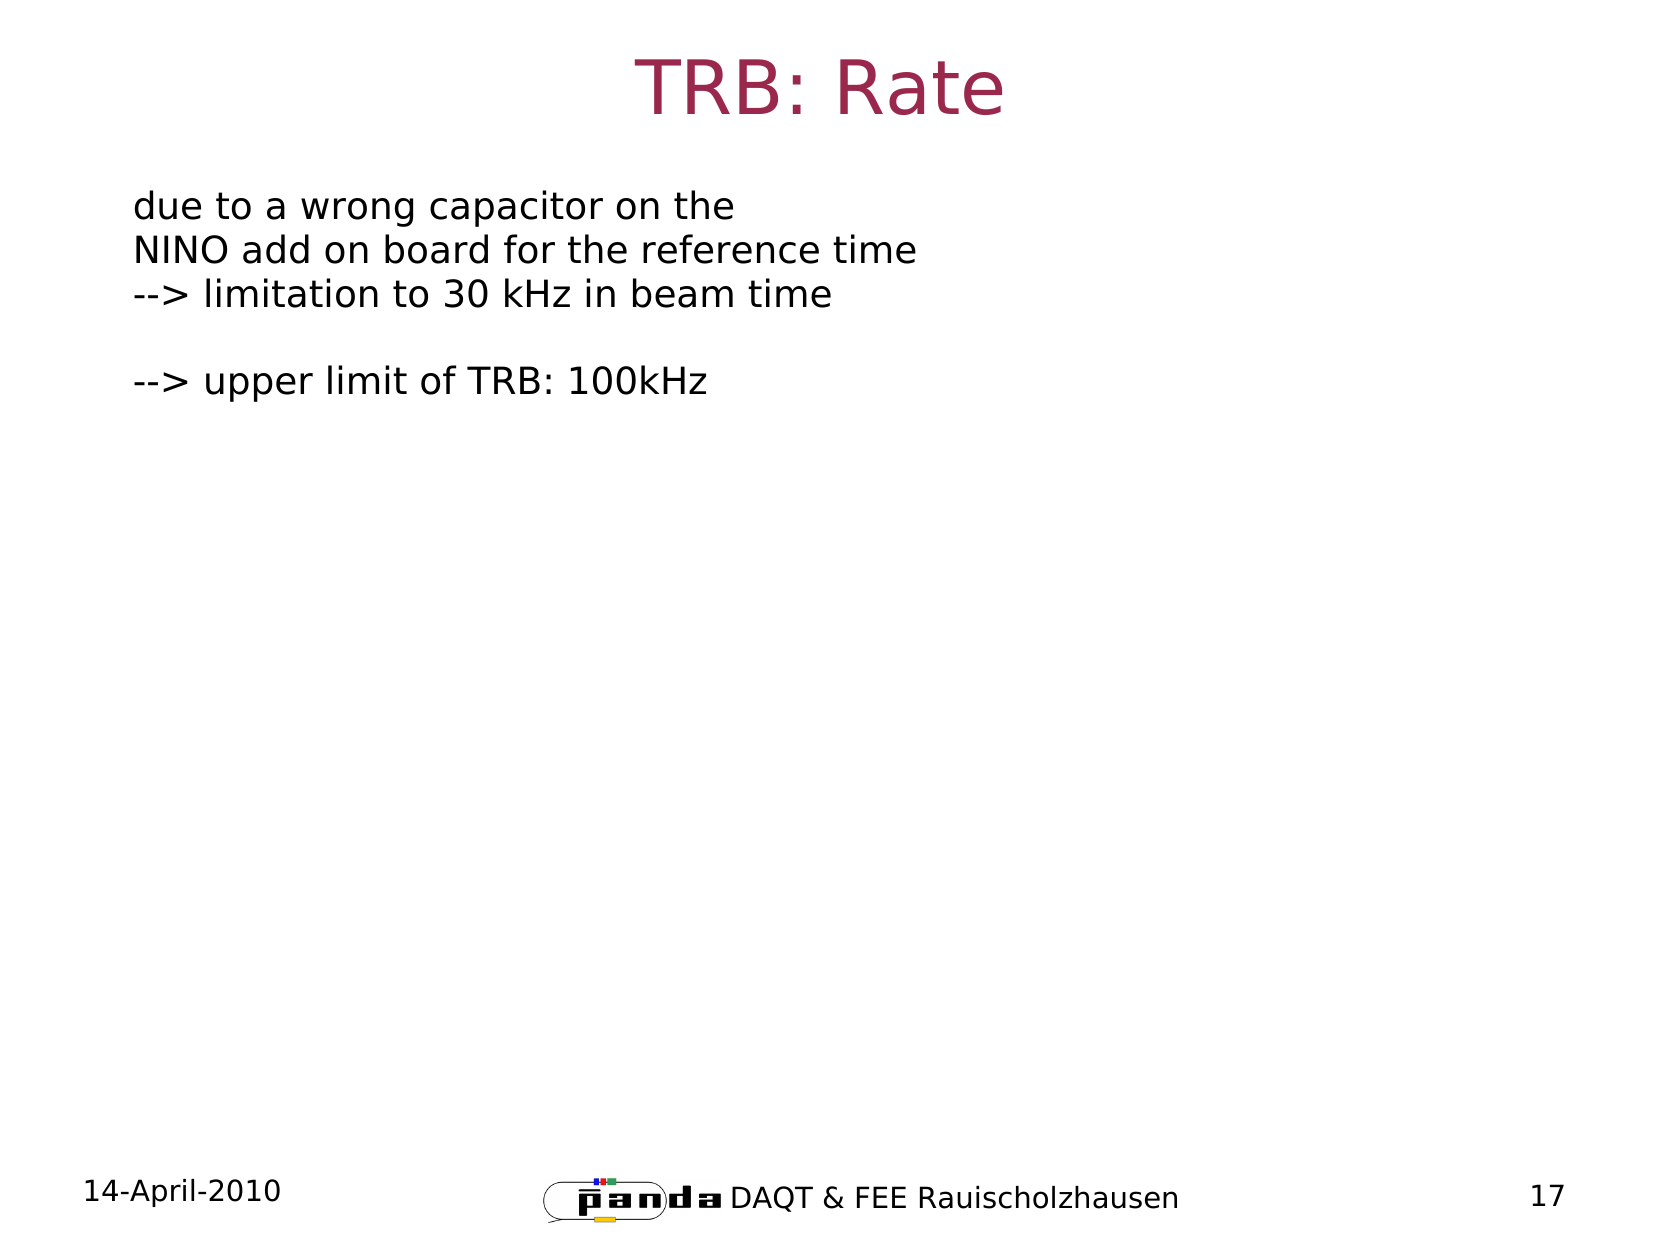

# TRB: Rate
due to a wrong capacitor on the
NINO add on board for the reference time
--> limitation to 30 kHz in beam time
--> upper limit of TRB: 100kHz
14-April-2010
17
DAQT & FEE Rauischolzhausen